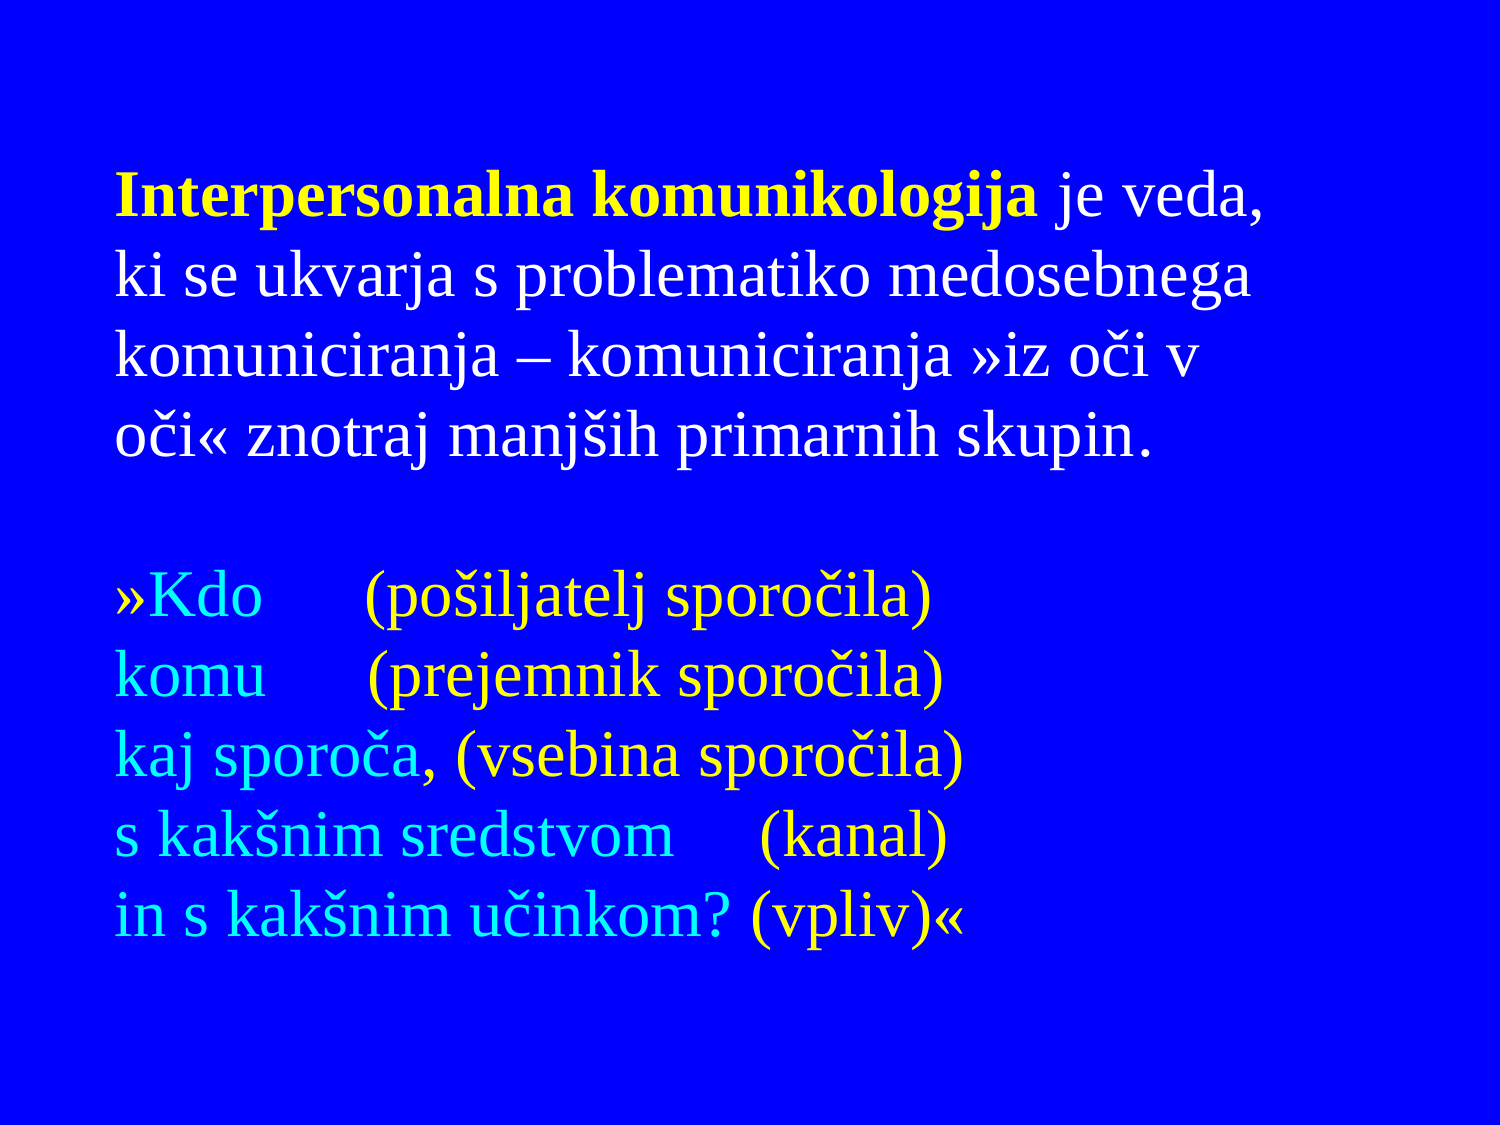

# Interpersonalna komunikologija je veda, ki se ukvarja s problematiko medosebnega komuniciranja – komuniciranja »iz oči v oči« znotraj manjših primarnih skupin. »Kdo (pošiljatelj sporočila) komu (prejemnik sporočila) kaj sporoča, (vsebina sporočila) s kakšnim sredstvom (kanal) in s kakšnim učinkom? (vpliv)«